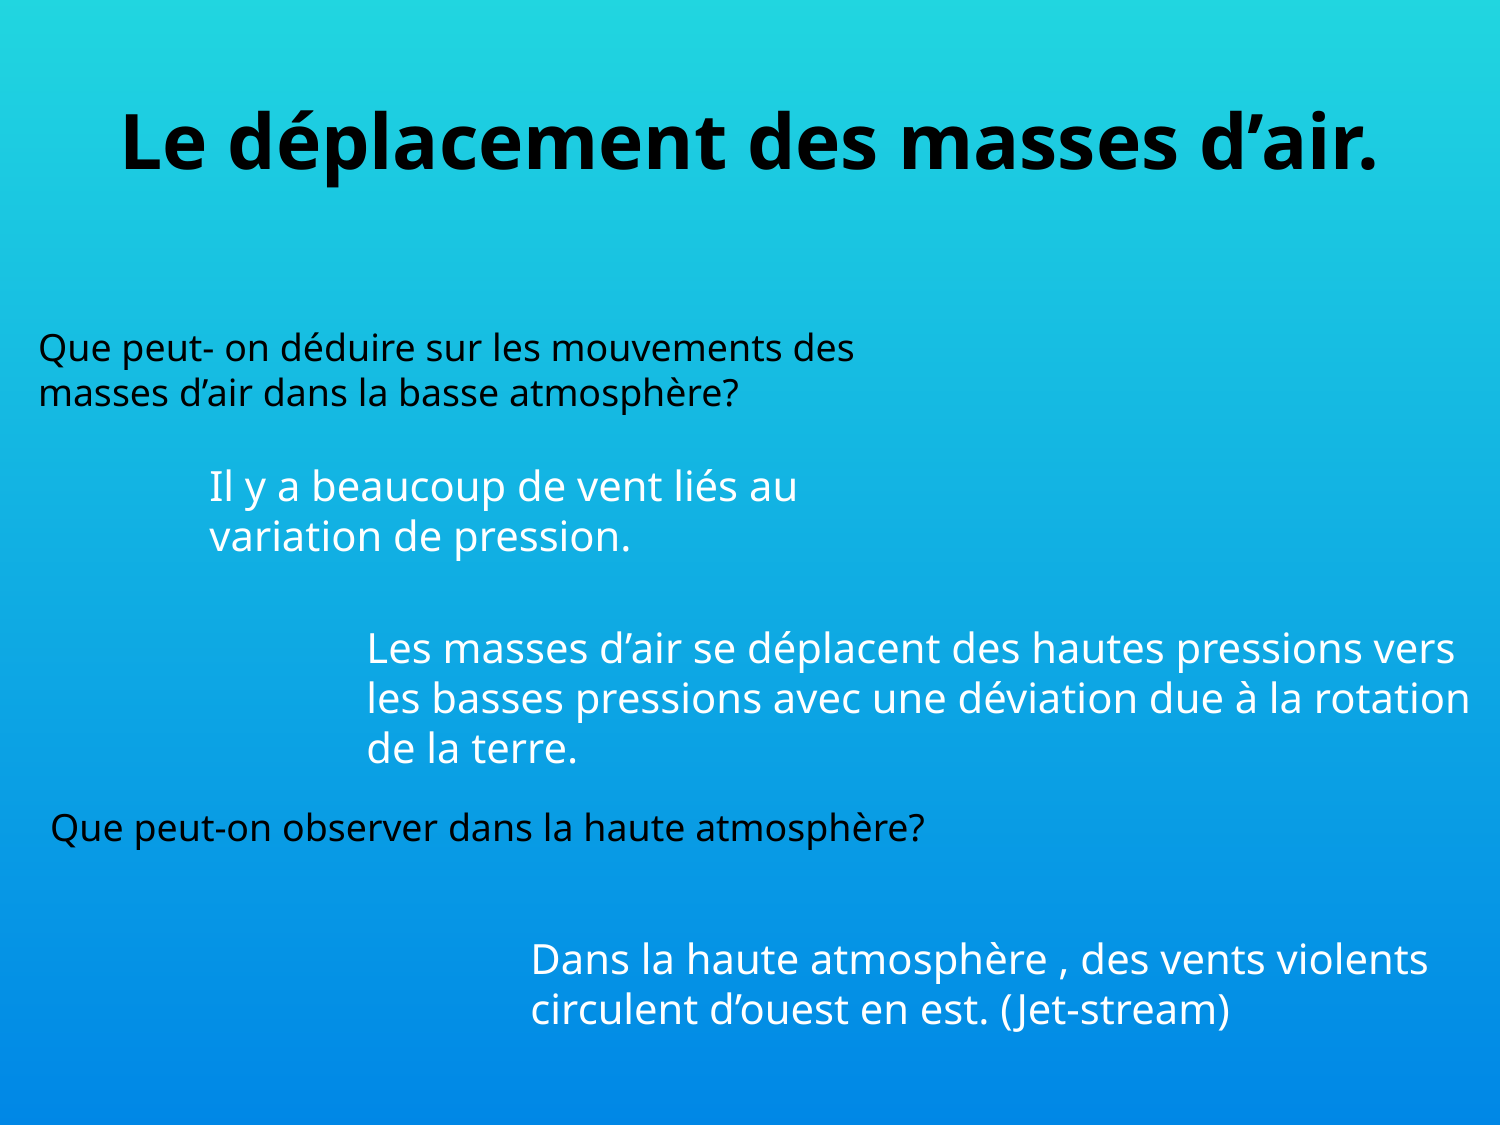

# Le déplacement des masses d’air.
Que peut- on déduire sur les mouvements des masses d’air dans la basse atmosphère?
Il y a beaucoup de vent liés au variation de pression.
Les masses d’air se déplacent des hautes pressions vers les basses pressions avec une déviation due à la rotation de la terre.
Que peut-on observer dans la haute atmosphère?
Dans la haute atmosphère , des vents violents circulent d’ouest en est. (Jet-stream)